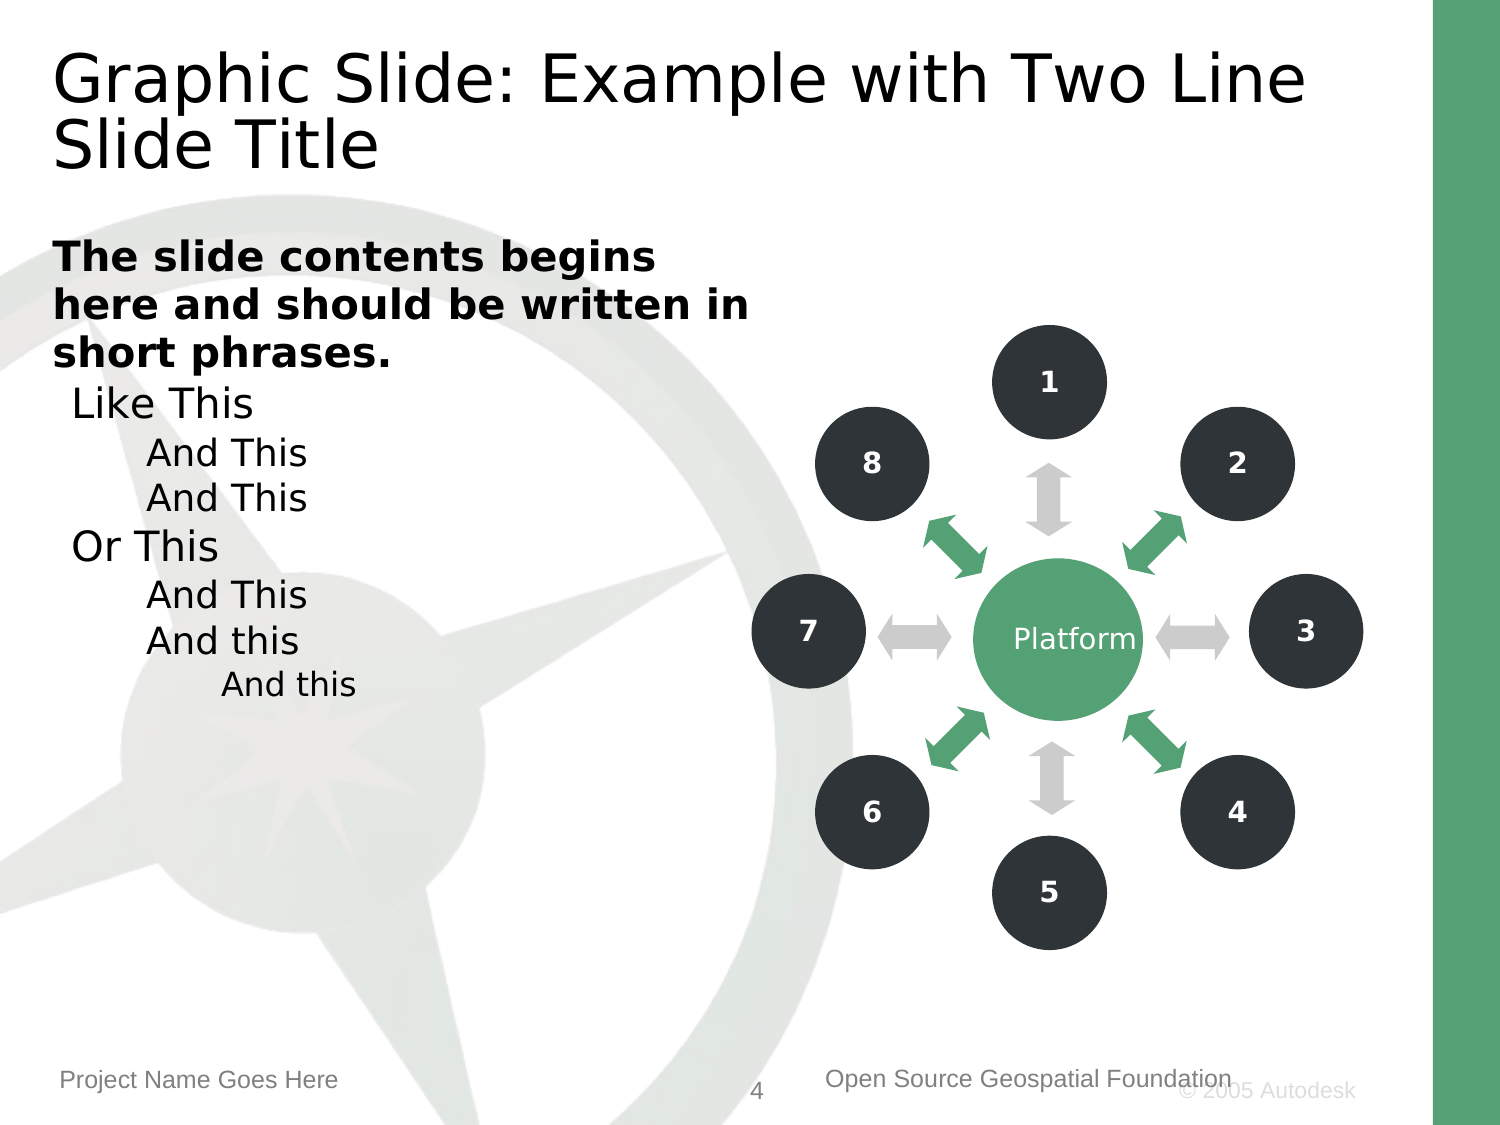

# Graphic Slide: Example with Two Line Slide Title
The slide contents begins here and should be written in short phrases.
Like This
And This
And This
Or This
And This
And this
And this
1
8
2
Platform
7
3
6
4
5
Title of the presentation